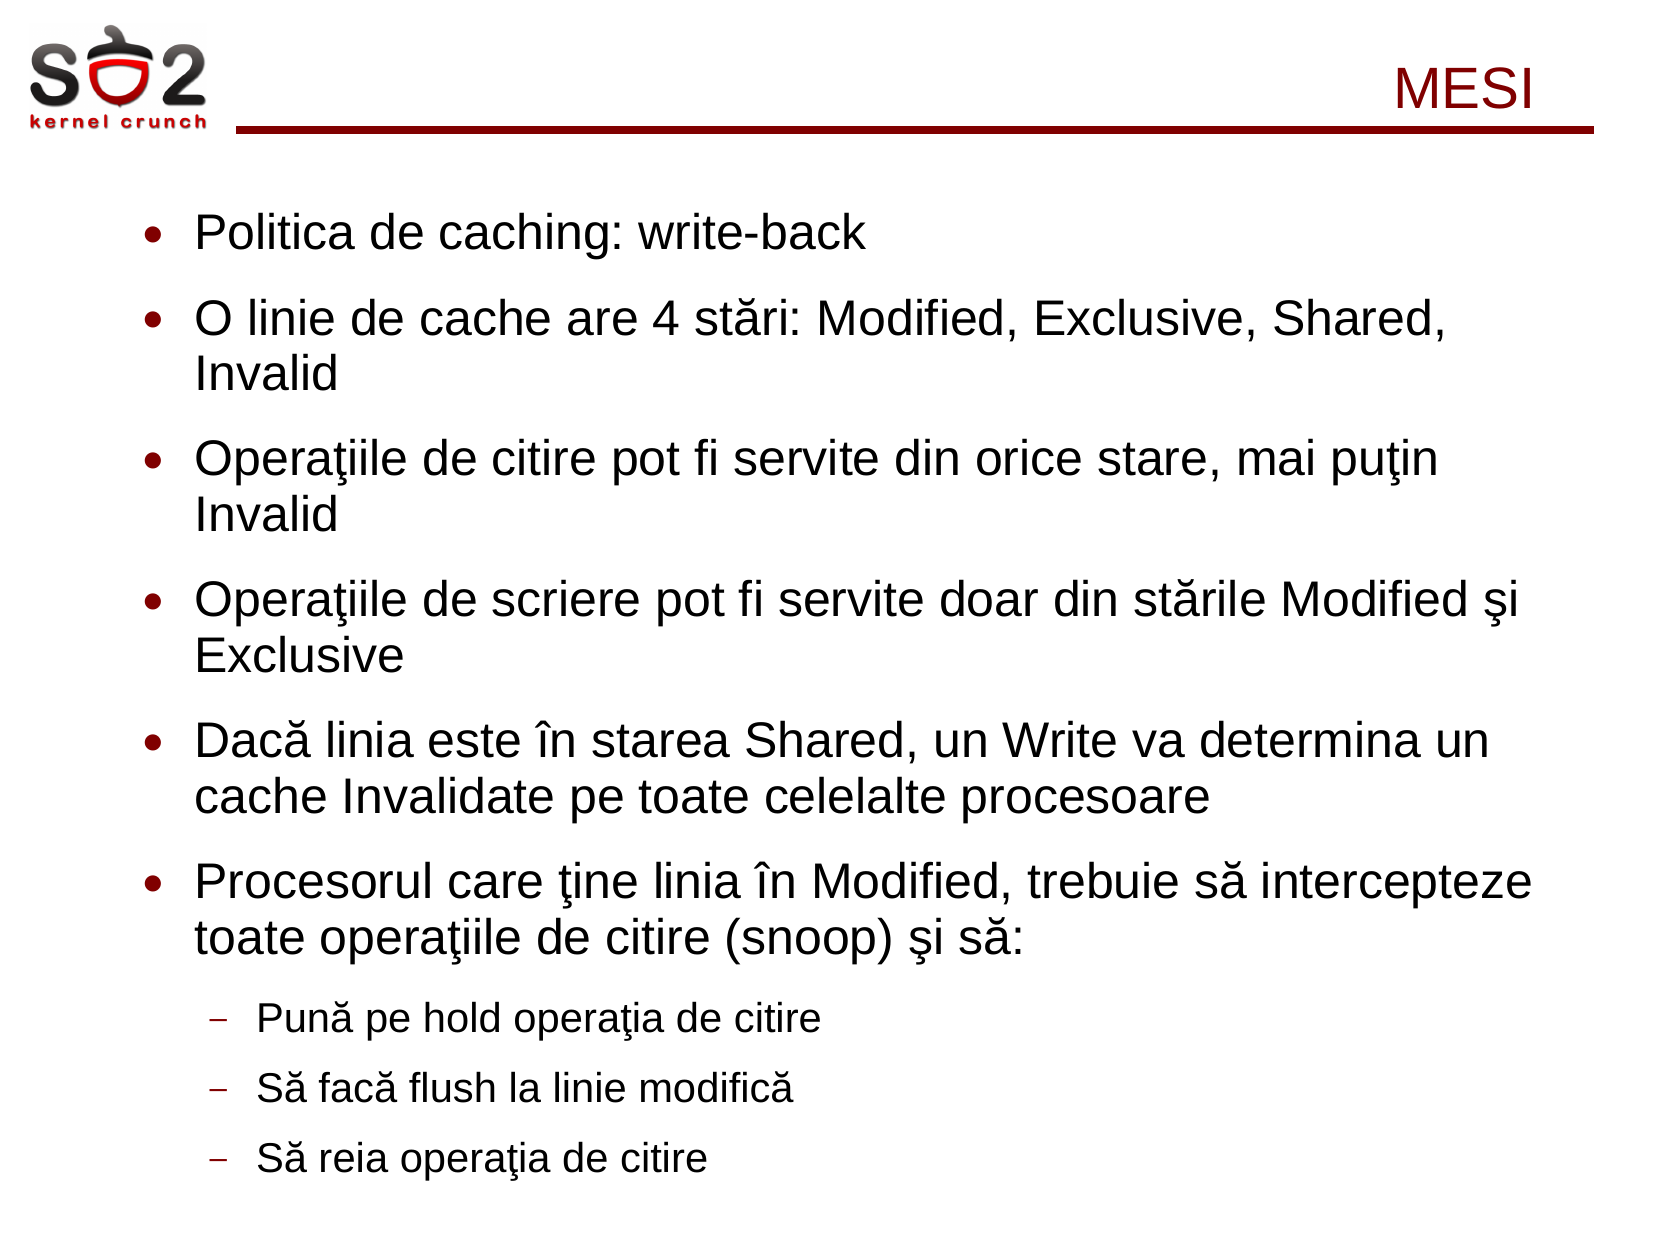

# MESI
Politica de caching: write-back
O linie de cache are 4 stări: Modified, Exclusive, Shared, Invalid
Operaţiile de citire pot fi servite din orice stare, mai puţin Invalid
Operaţiile de scriere pot fi servite doar din stările Modified şi Exclusive
Dacă linia este în starea Shared, un Write va determina un cache Invalidate pe toate celelalte procesoare
Procesorul care ţine linia în Modified, trebuie să intercepteze toate operaţiile de citire (snoop) şi să:
Pună pe hold operaţia de citire
Să facă flush la linie modifică
Să reia operaţia de citire